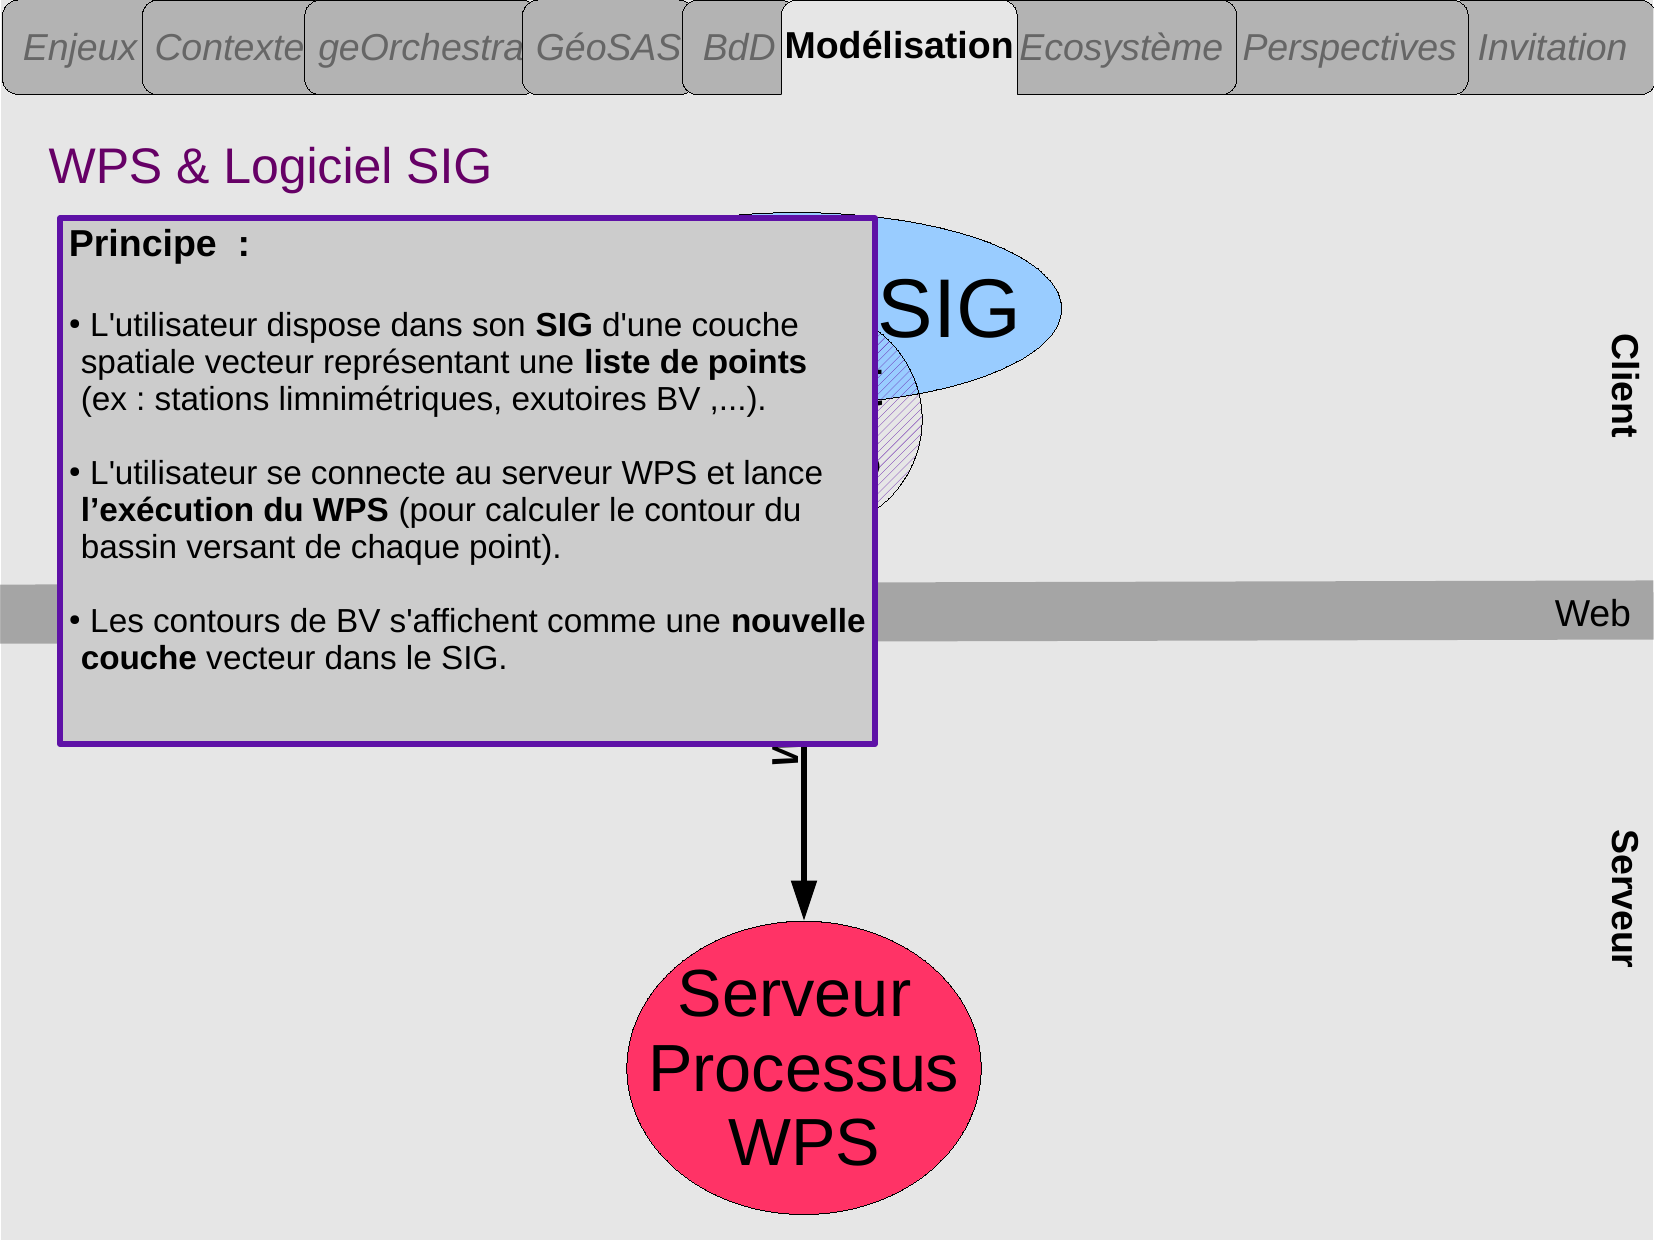

Enjeux
Contexte
geOrchestra
GéoSAS
BdD
Modélisation
 Ecosystème
 Perspectives
Invitation
# WPS & Logiciel SIG
Logiciel SIG
Principe  :
 L'utilisateur dispose dans son SIG d'une couche
spatiale vecteur représentant une liste de points
(ex : stations limnimétriques, exutoires BV ,...).
 L'utilisateur se connecte au serveur WPS et lance
l’exécution du WPS (pour calculer le contour du
bassin versant de chaque point).
 Les contours de BV s'affichent comme une nouvelle
couche vecteur dans le SIG.
Client
WPS
Client
Web
WPS
Serveur
Serveur
Processus
WPS